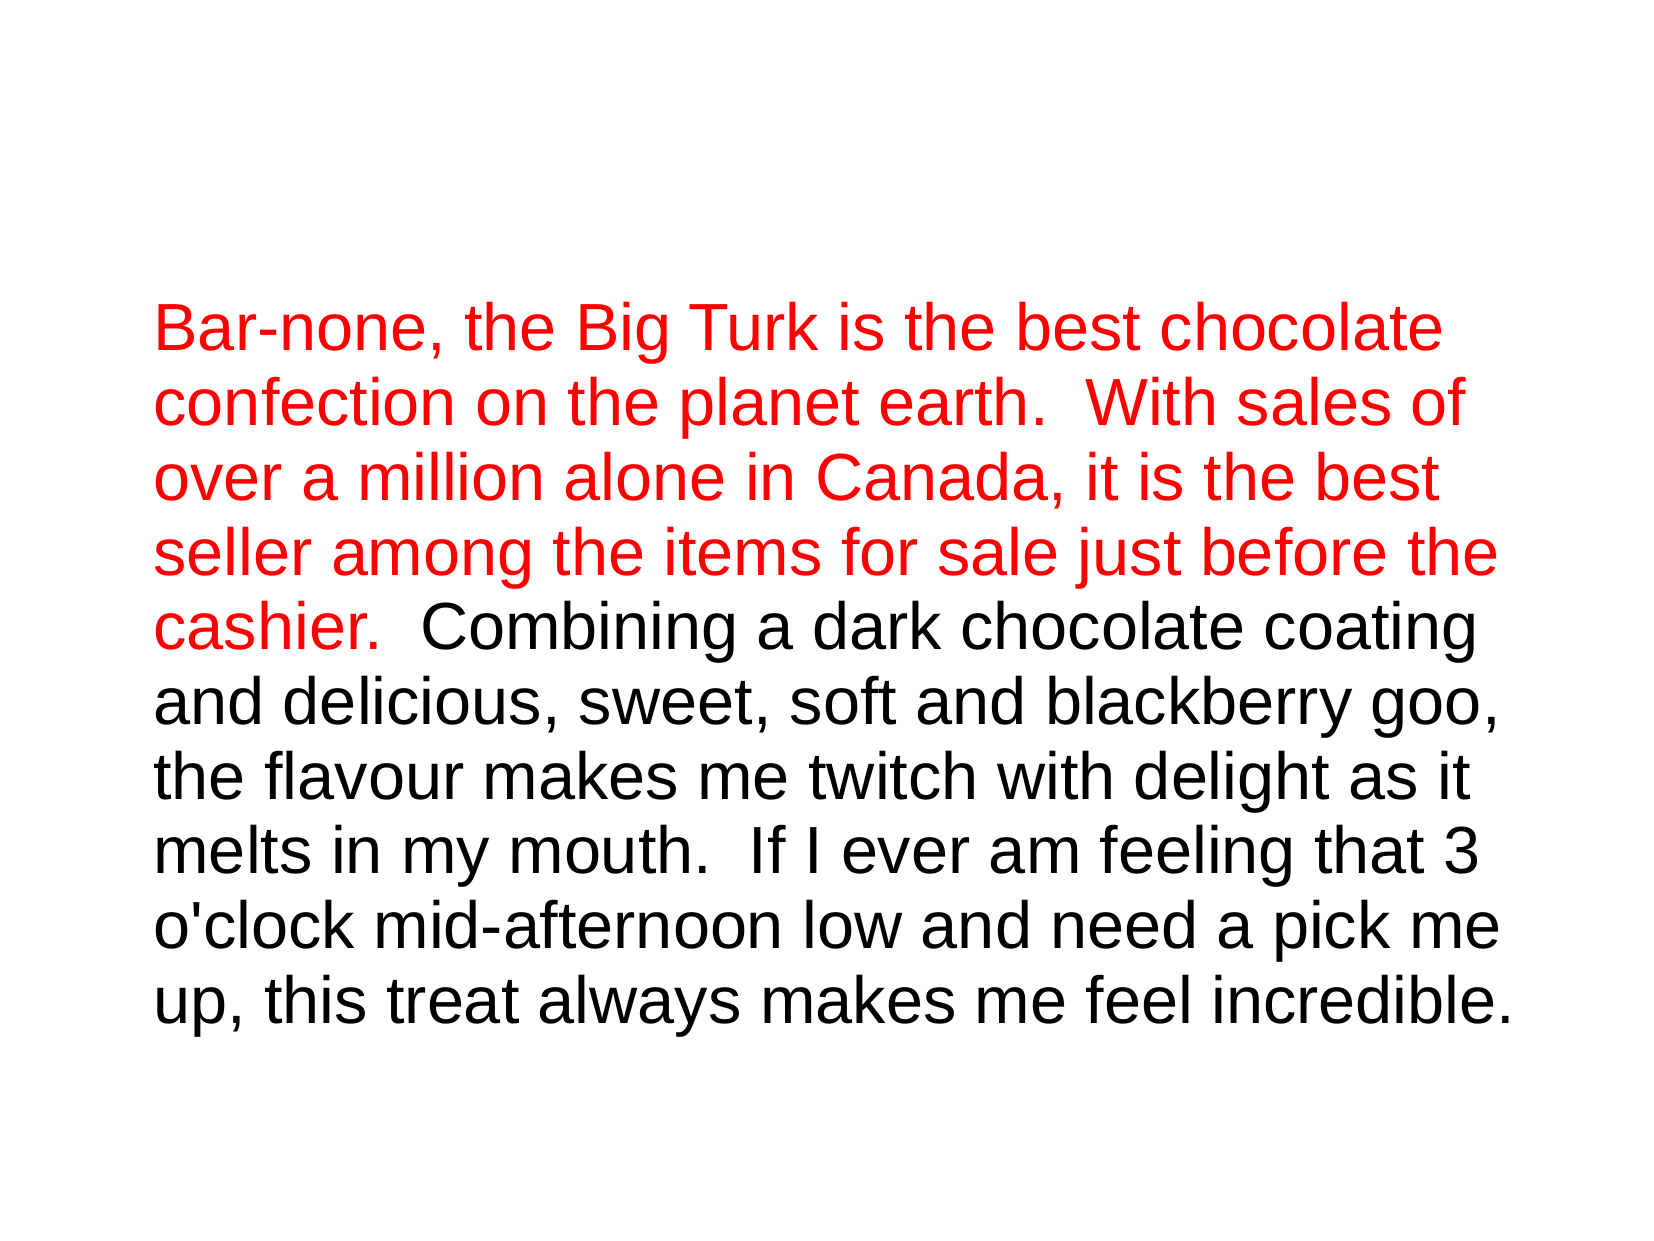

#
Bar-none, the Big Turk is the best chocolate confection on the planet earth. With sales of over a million alone in Canada, it is the best seller among the items for sale just before the cashier. Combining a dark chocolate coating and delicious, sweet, soft and blackberry goo, the flavour makes me twitch with delight as it melts in my mouth. If I ever am feeling that 3 o'clock mid-afternoon low and need a pick me up, this treat always makes me feel incredible.